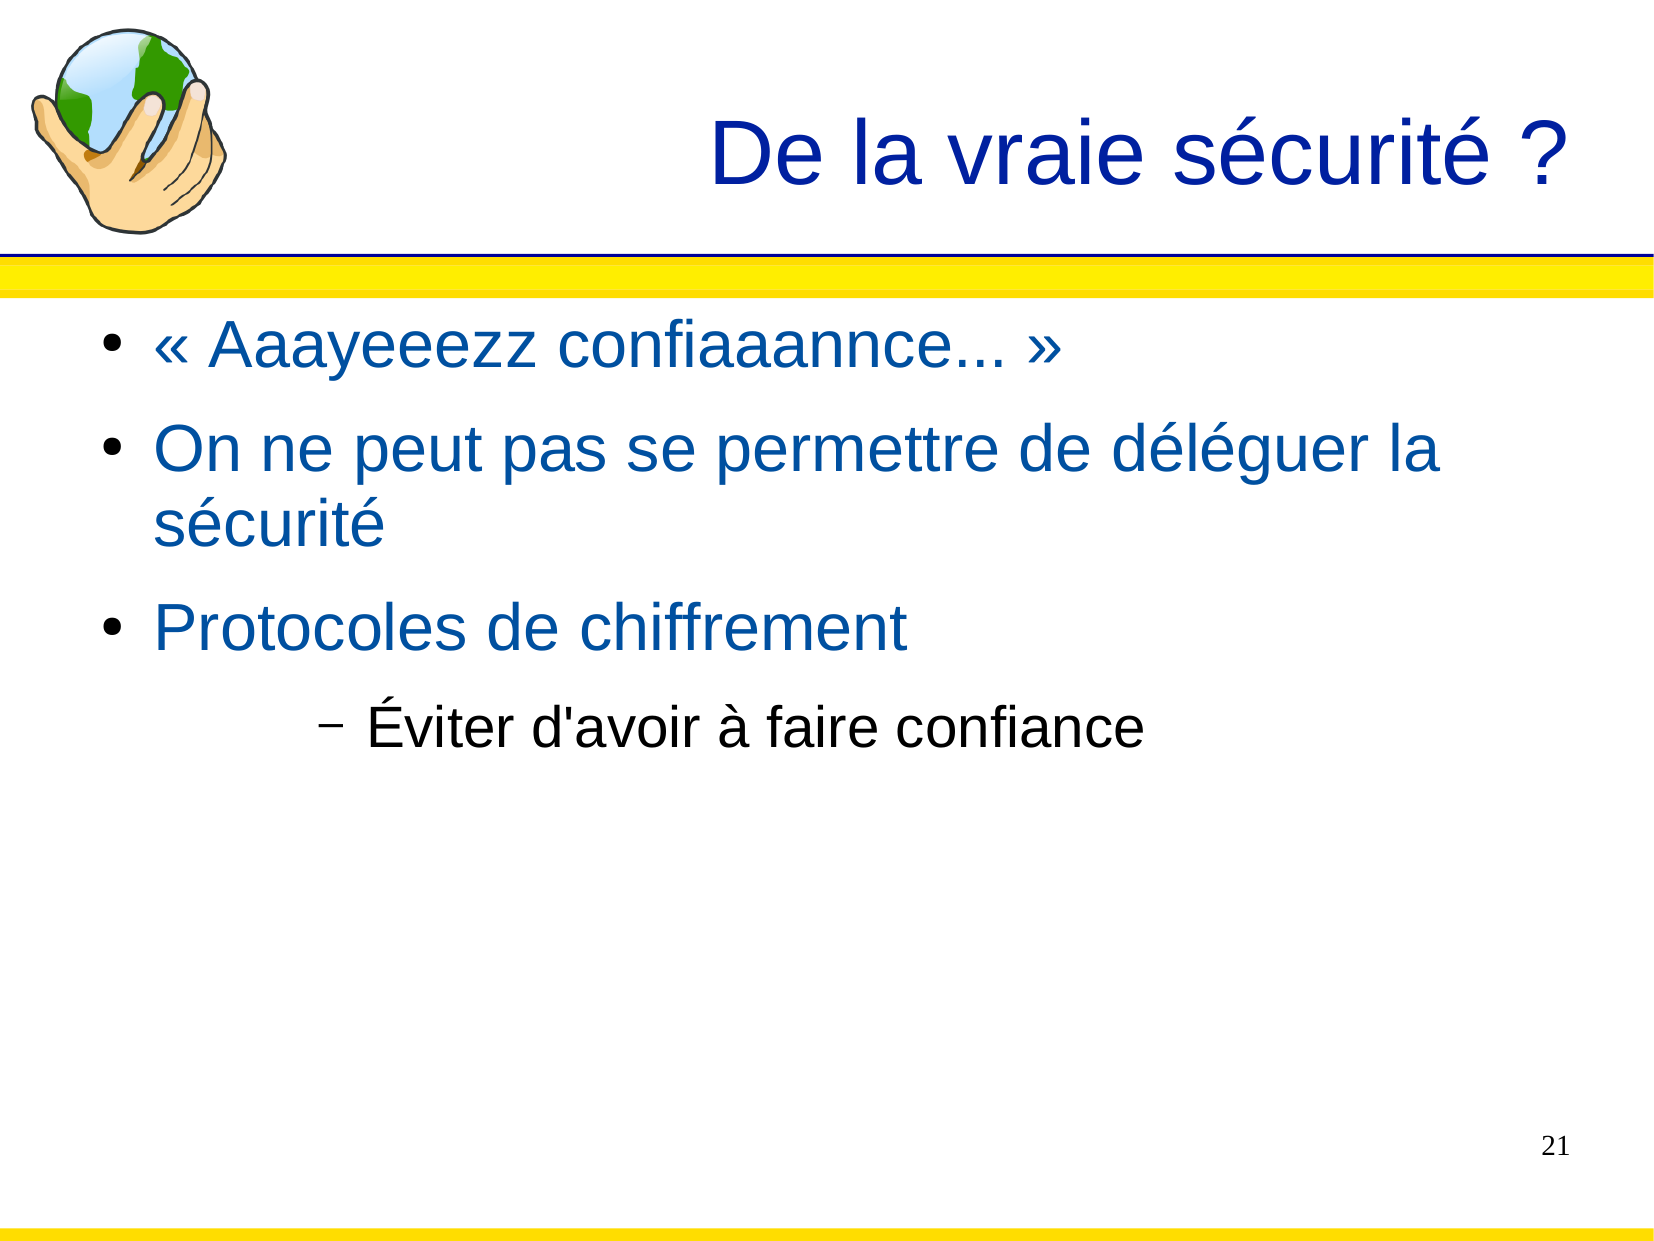

# De la vraie sécurité ?
« Aaayeeezz confiaaannce... »
On ne peut pas se permettre de déléguer la sécurité
Protocoles de chiffrement
Éviter d'avoir à faire confiance
21